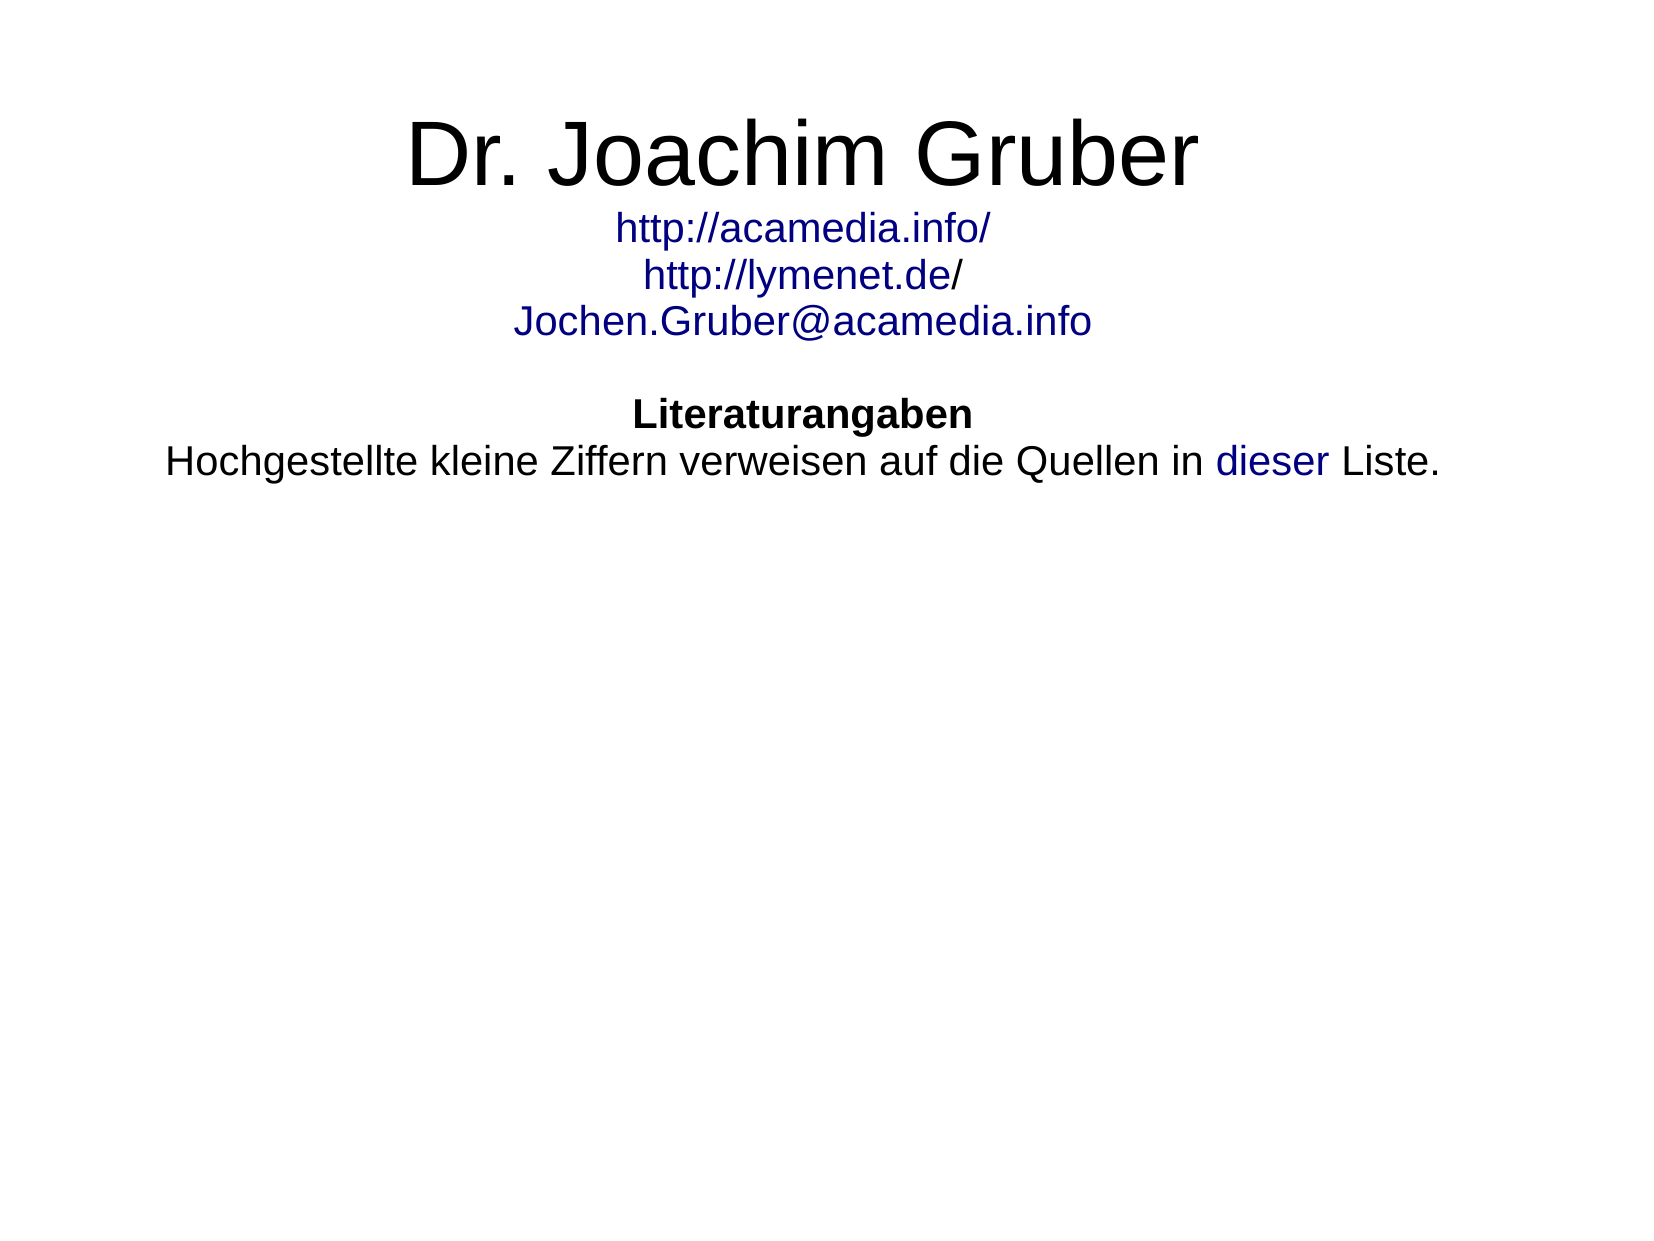

# Dr. Joachim Gruber http://acamedia.info/ http://lymenet.de/ Jochen.Gruber@acamedia.info Literaturangaben Hochgestellte kleine Ziffern verweisen auf die Quellen in dieser Liste.